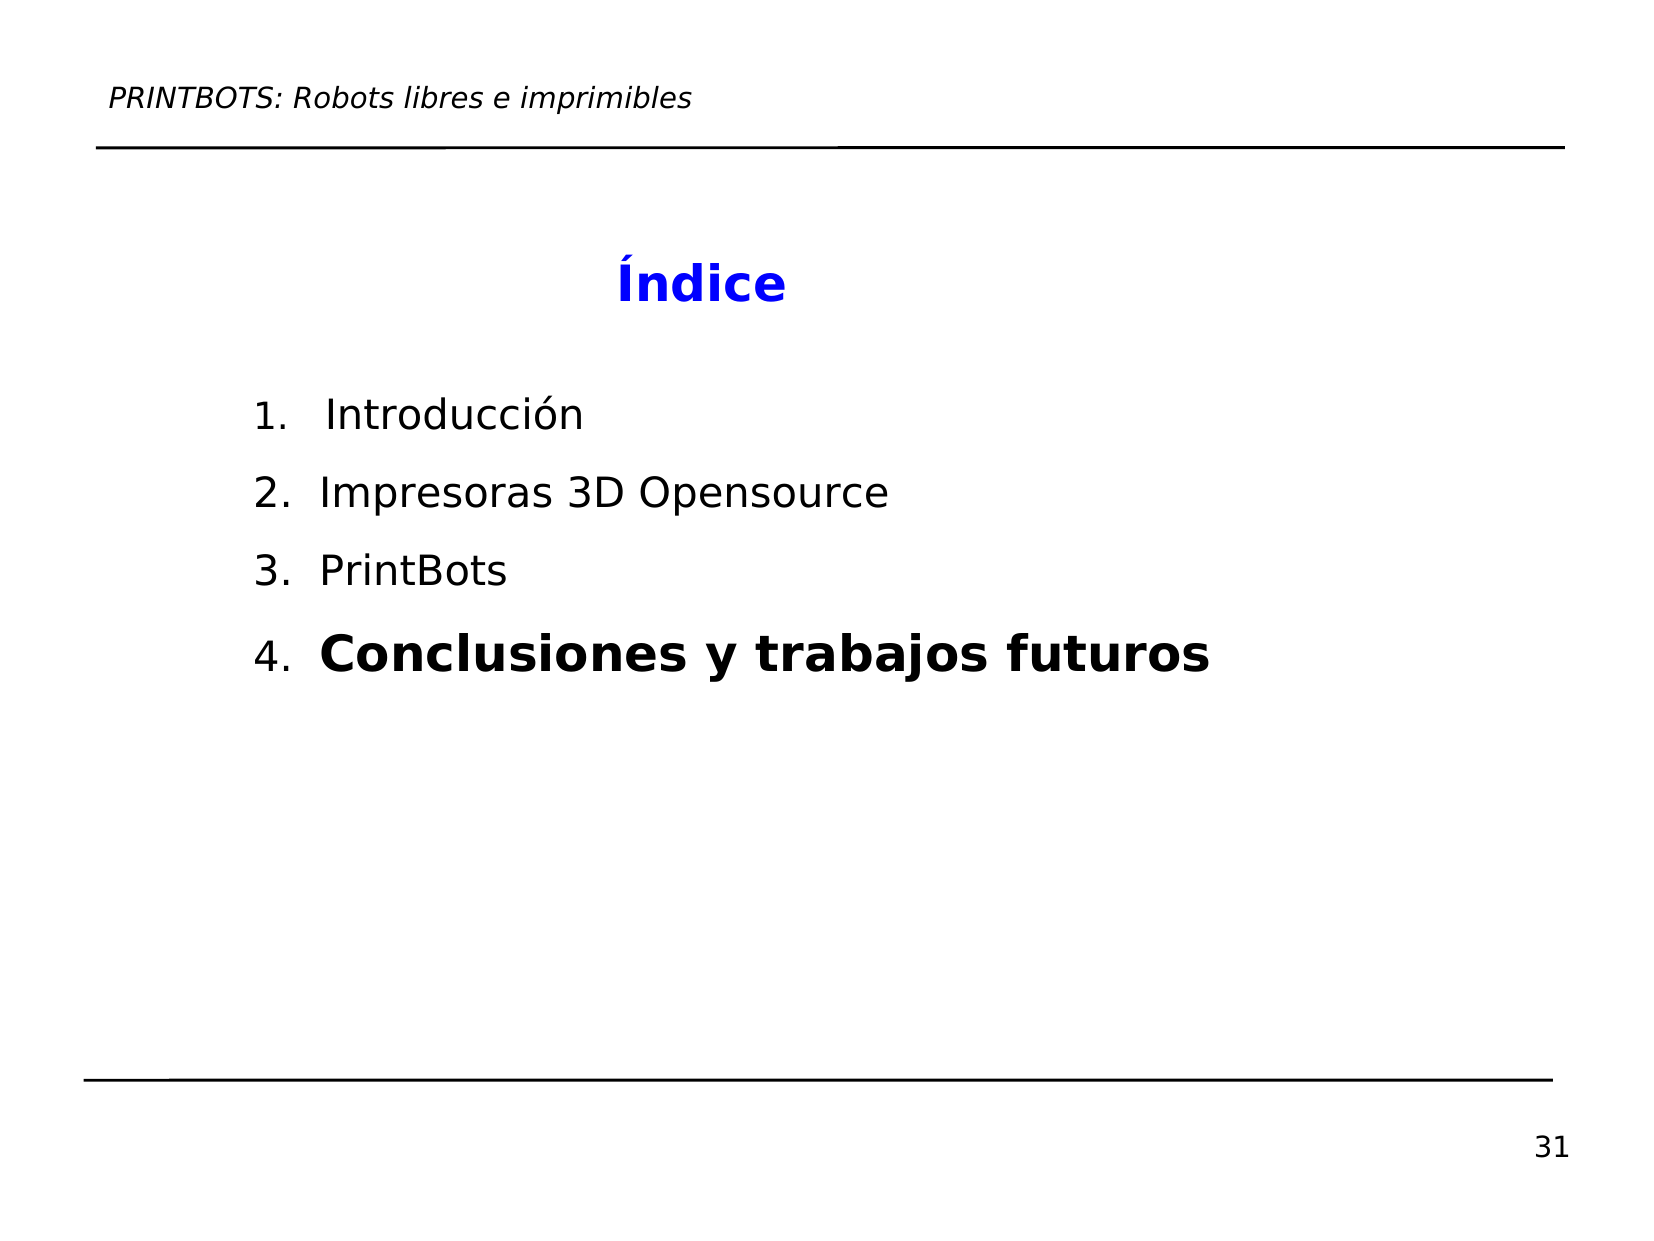

PRINTBOTS: Robots libres e imprimibles
Índice
 Introducción
 Impresoras 3D Opensource
 PrintBots
 Conclusiones y trabajos futuros
31